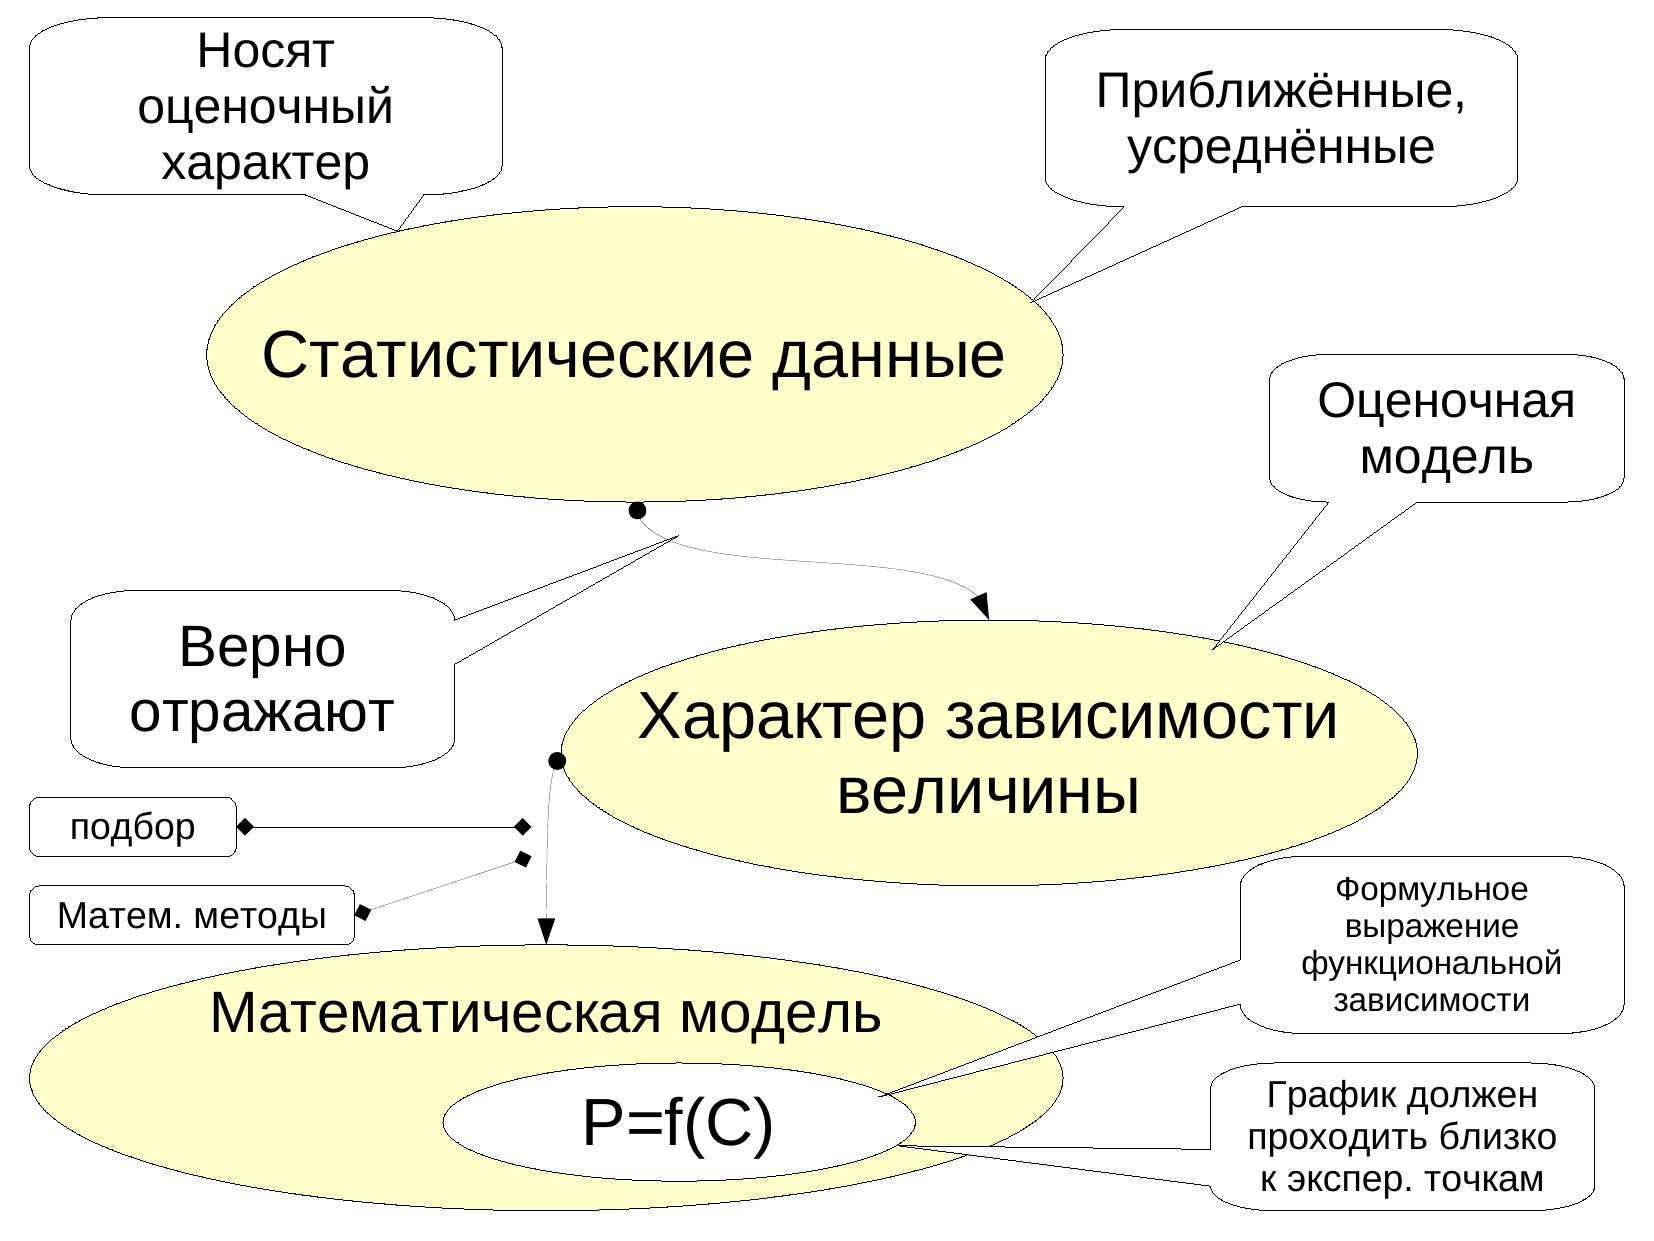

Носят оценочный характер
Приближённые,
усреднённые
Статистические данные
Оценочная
модель
Верно
отражают
Характер зависимости
величины
подбор
Формульное выражение функциональной зависимости
Матем. методы
Математическая модель
P=f(C)
График должен
проходить близко к экспер. точкам